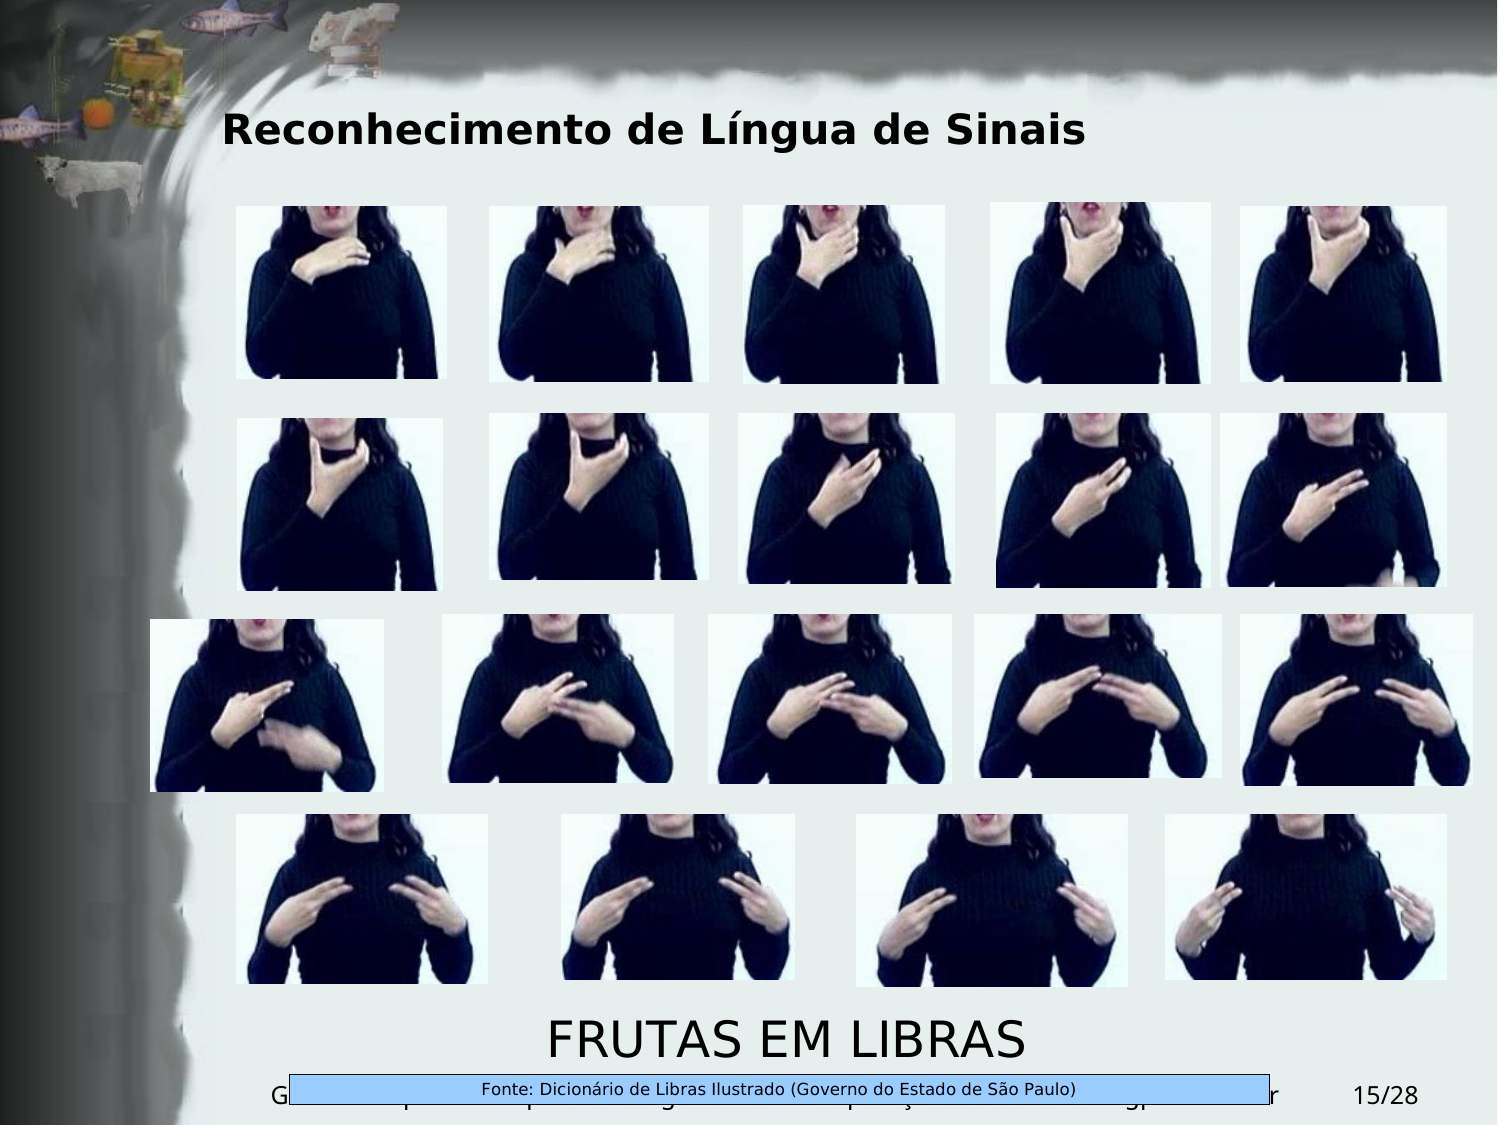

# Reconhecimento de Língua de Sinais
FRUTAS EM LIBRAS
Fonte: Dicionário de Libras Ilustrado (Governo do Estado de São Paulo)